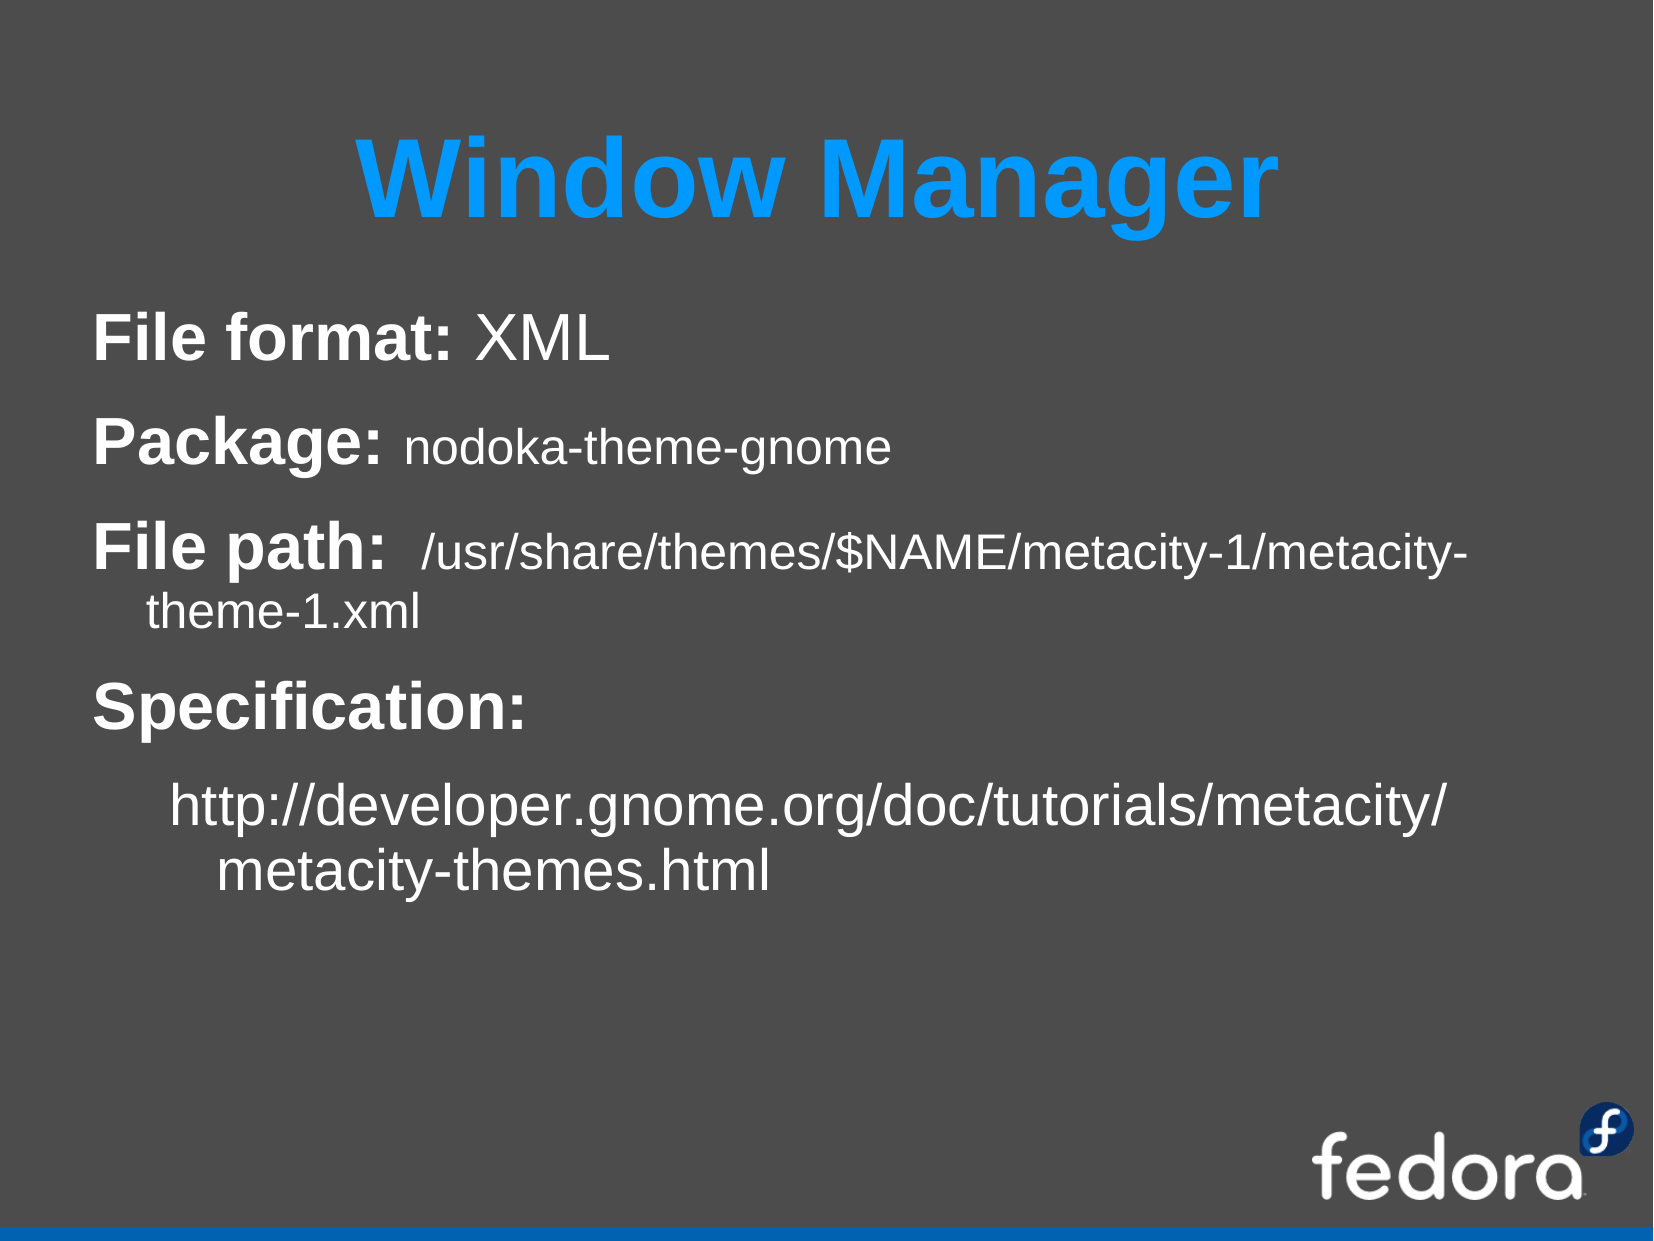

# Window Manager
File format: XML
Package: nodoka-theme-gnome
File path: /usr/share/themes/$NAME/metacity-1/metacity-theme-1.xml
Specification:
http://developer.gnome.org/doc/tutorials/metacity/metacity-themes.html